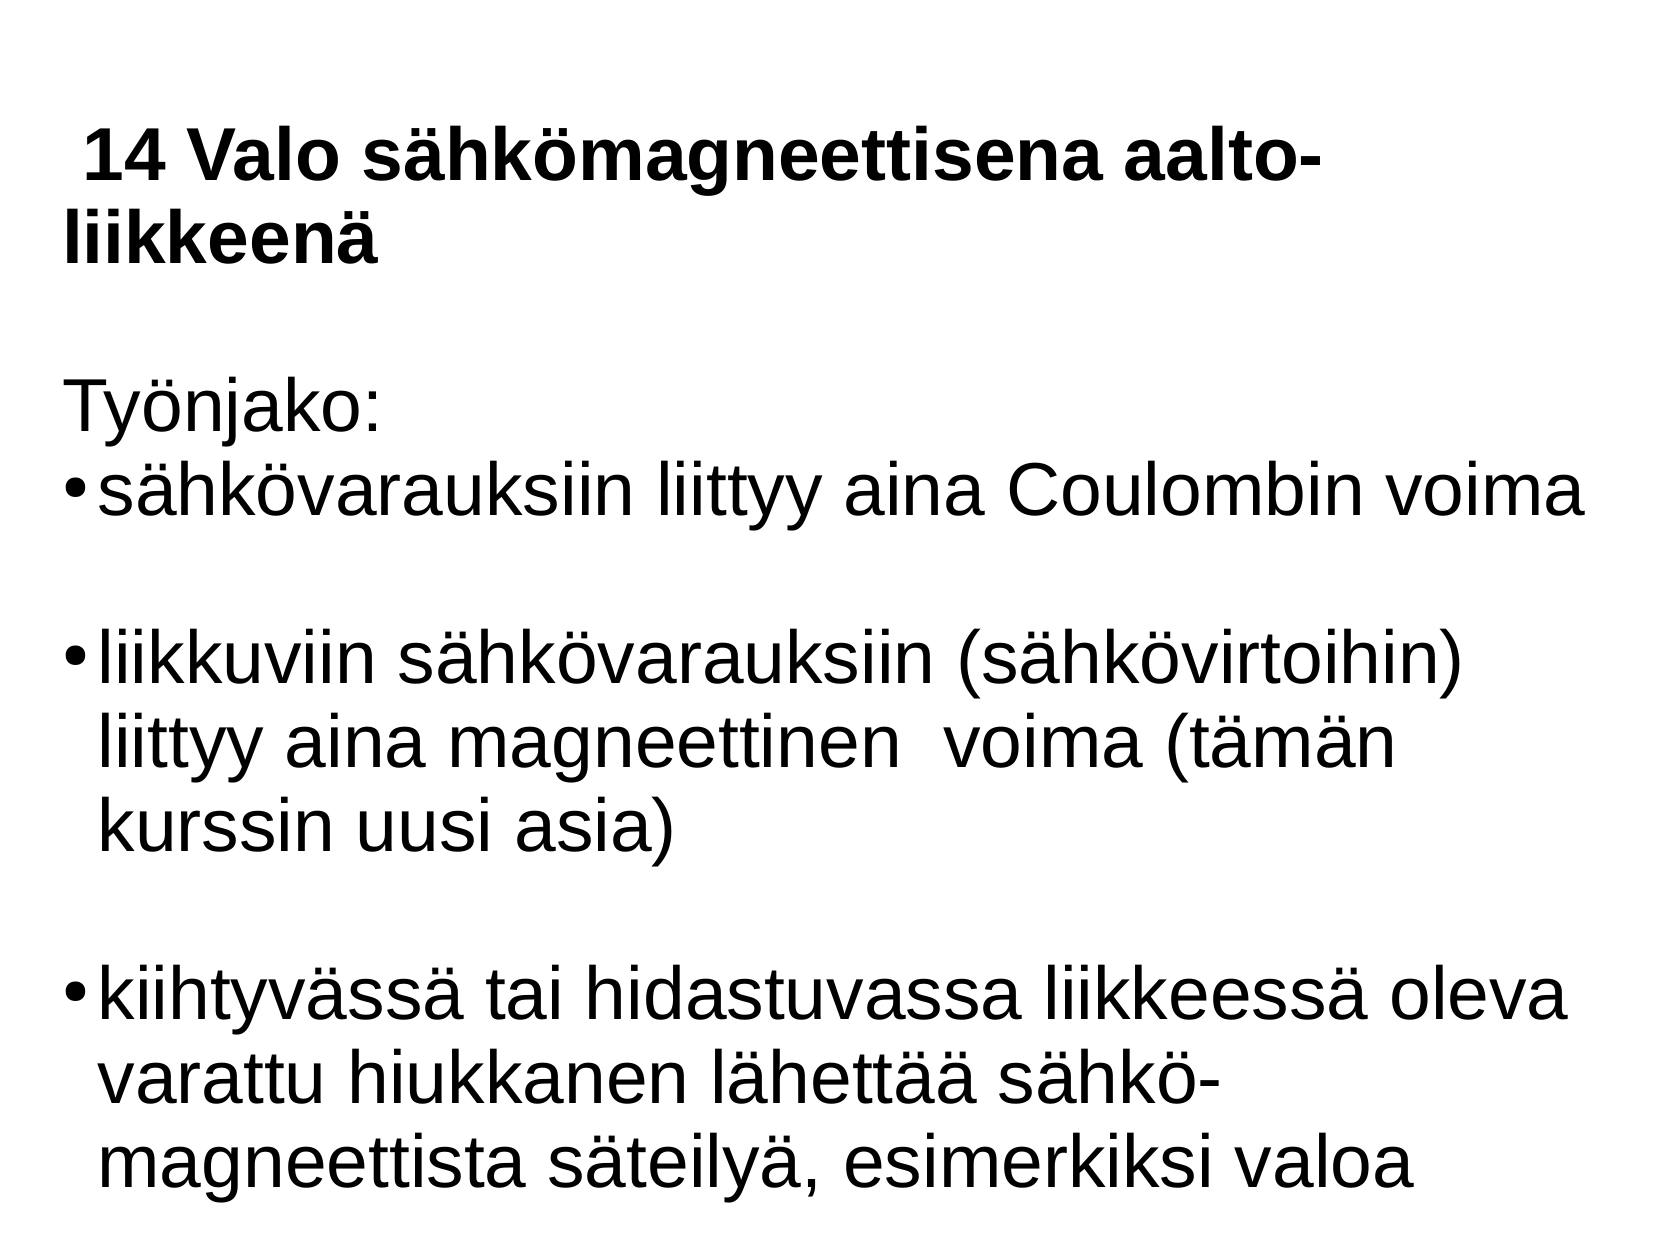

14 Valo sähkömagneettisena aalto-liikkeenä
Työnjako:
sähkövarauksiin liittyy aina Coulombin voima
liikkuviin sähkövarauksiin (sähkövirtoihin) liittyy aina magneettinen voima (tämän kurssin uusi asia)
kiihtyvässä tai hidastuvassa liikkeessä oleva varattu hiukkanen lähettää sähkö-magneettista säteilyä, esimerkiksi valoa